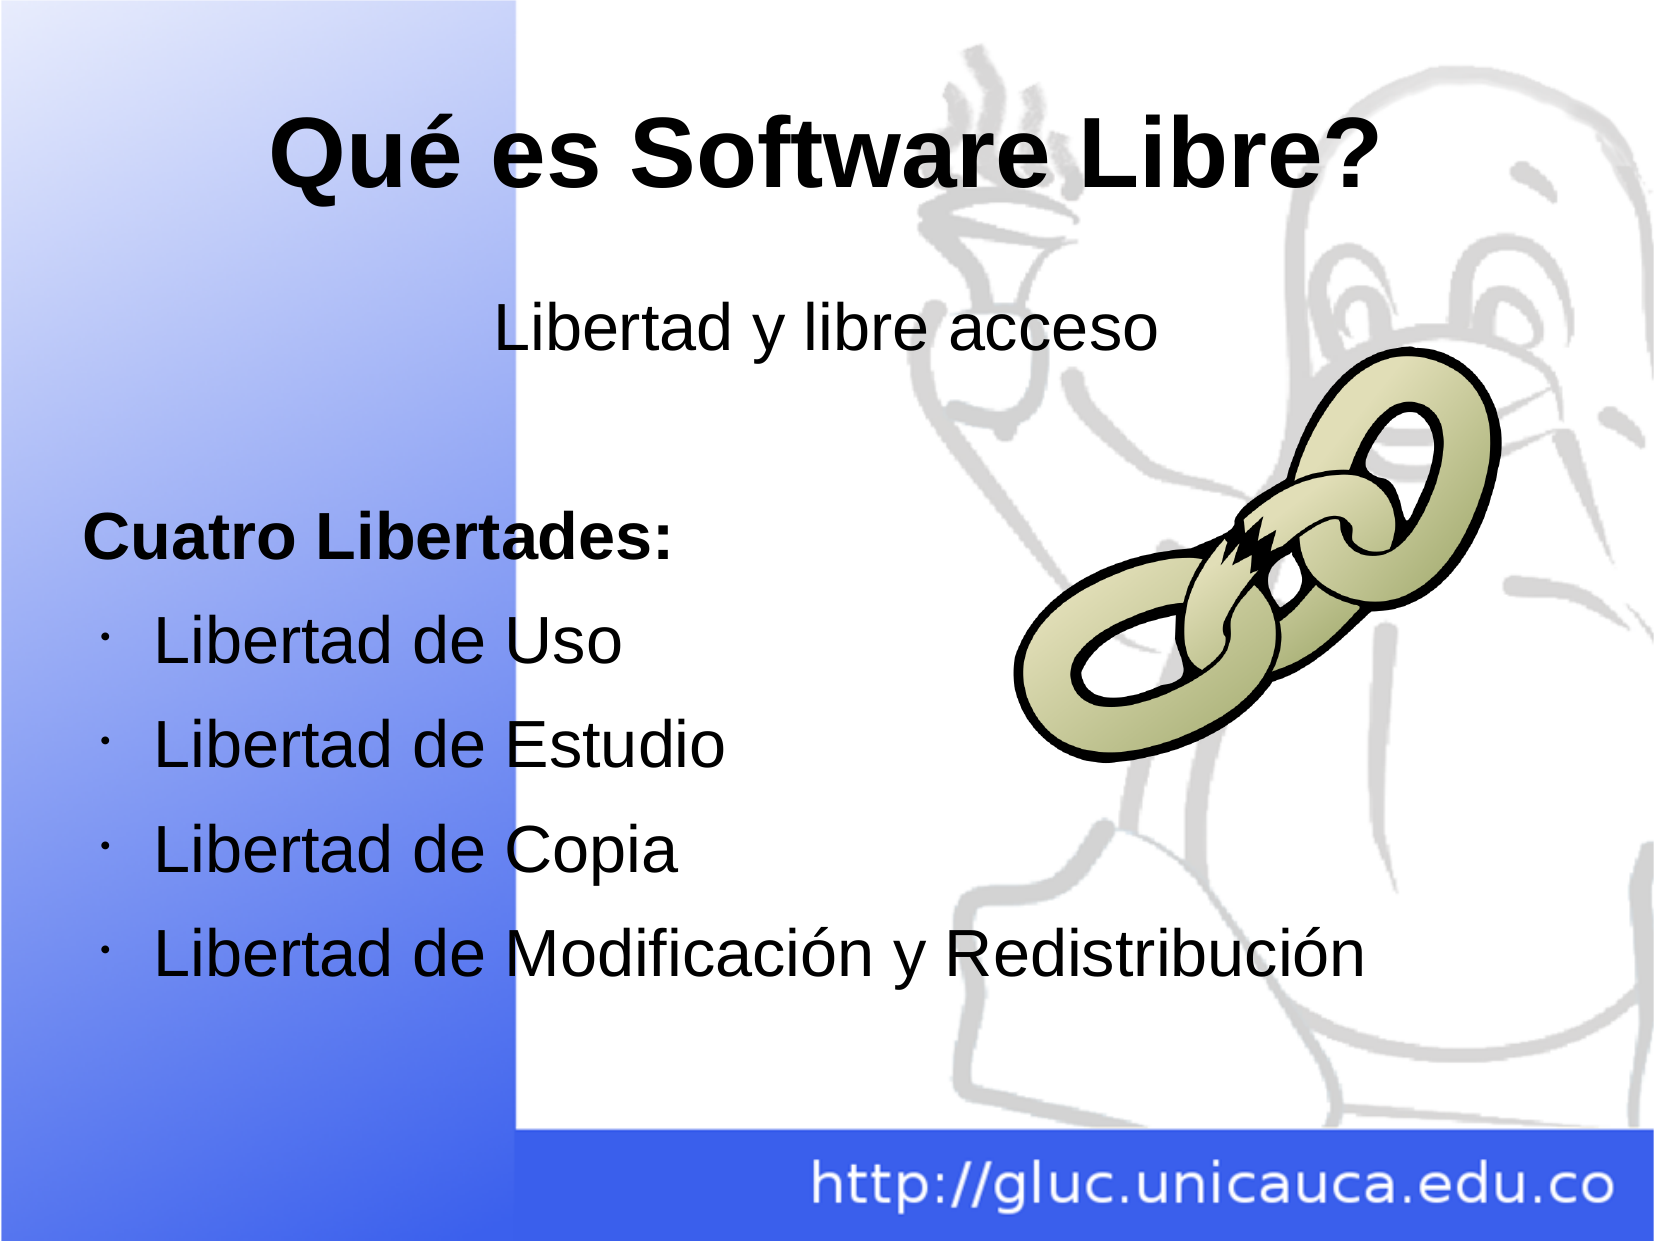

# Qué es Software Libre?
Libertad y libre acceso
Cuatro Libertades:
Libertad de Uso
Libertad de Estudio
Libertad de Copia
Libertad de Modificación y Redistribución